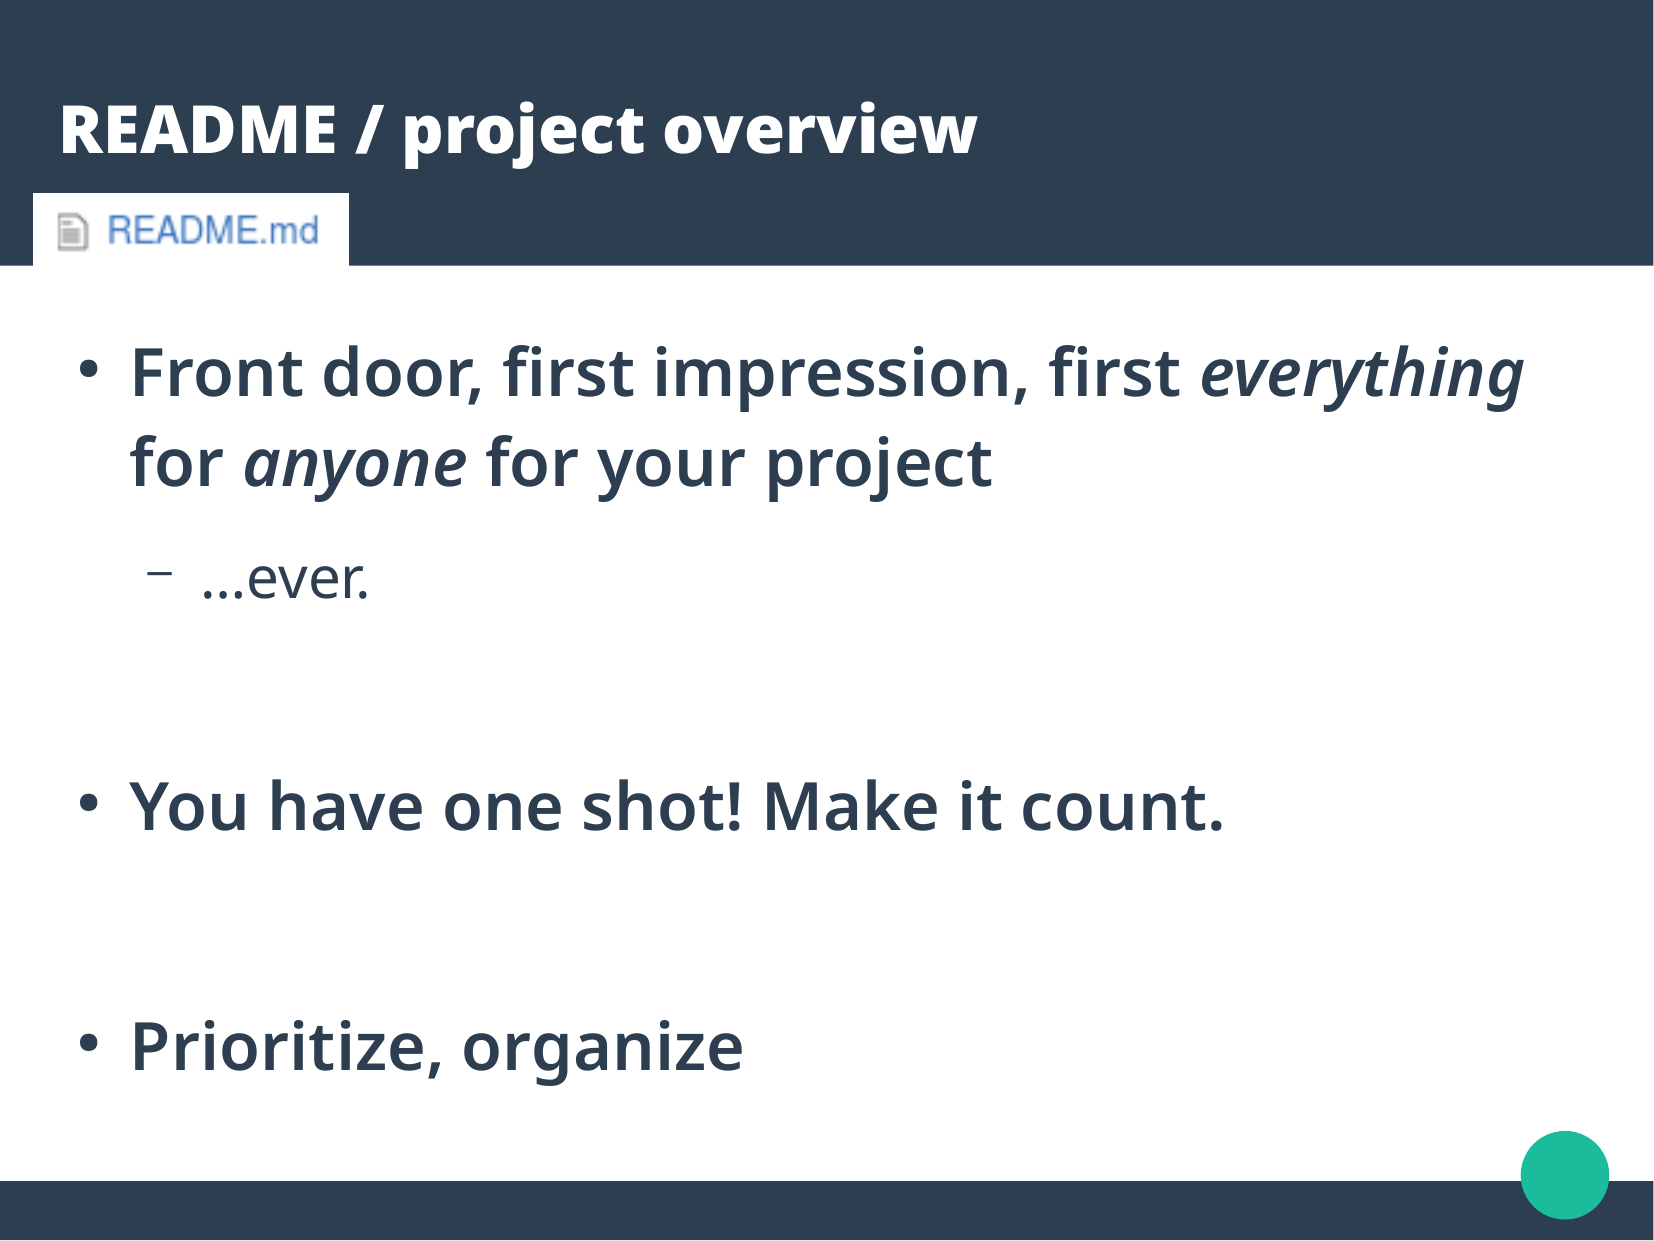

# README / project overview
Front door, first impression, first everything for anyone for your project
…ever.
You have one shot! Make it count.
Prioritize, organize